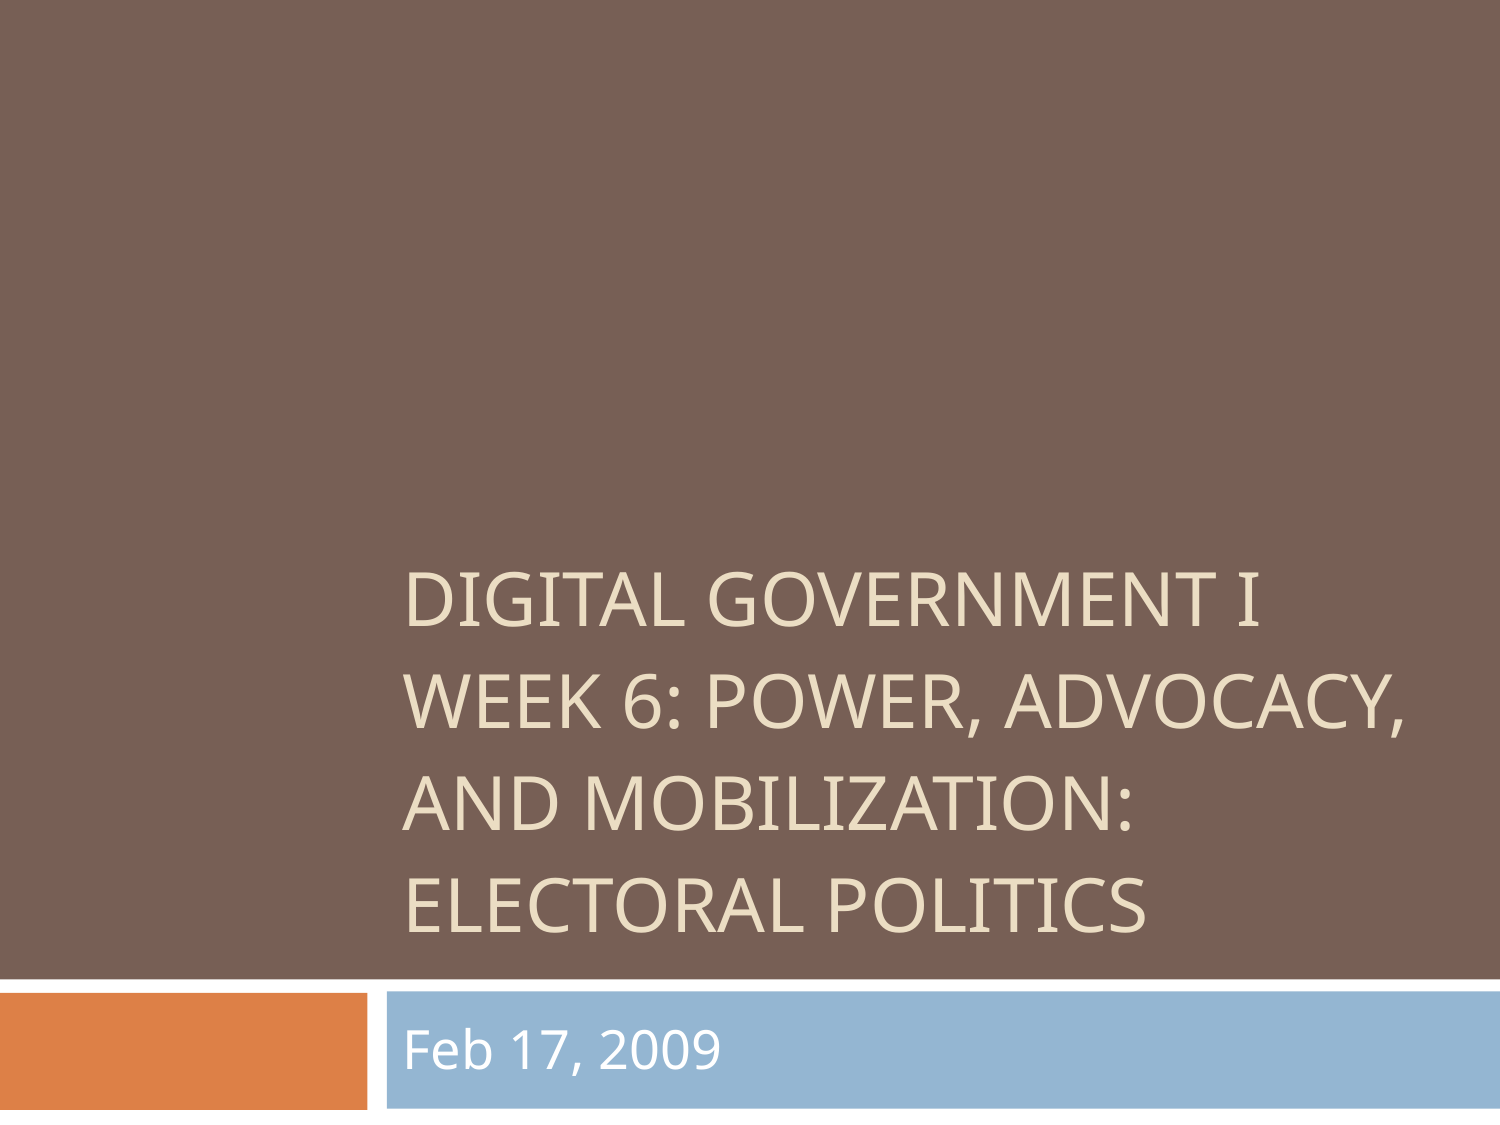

# DIGITAL GOVERNMENT I WEEK 6: POWER, ADVOCACY, AND MOBILIZATION: ELECTORAL POLITICS
Feb 17, 2009